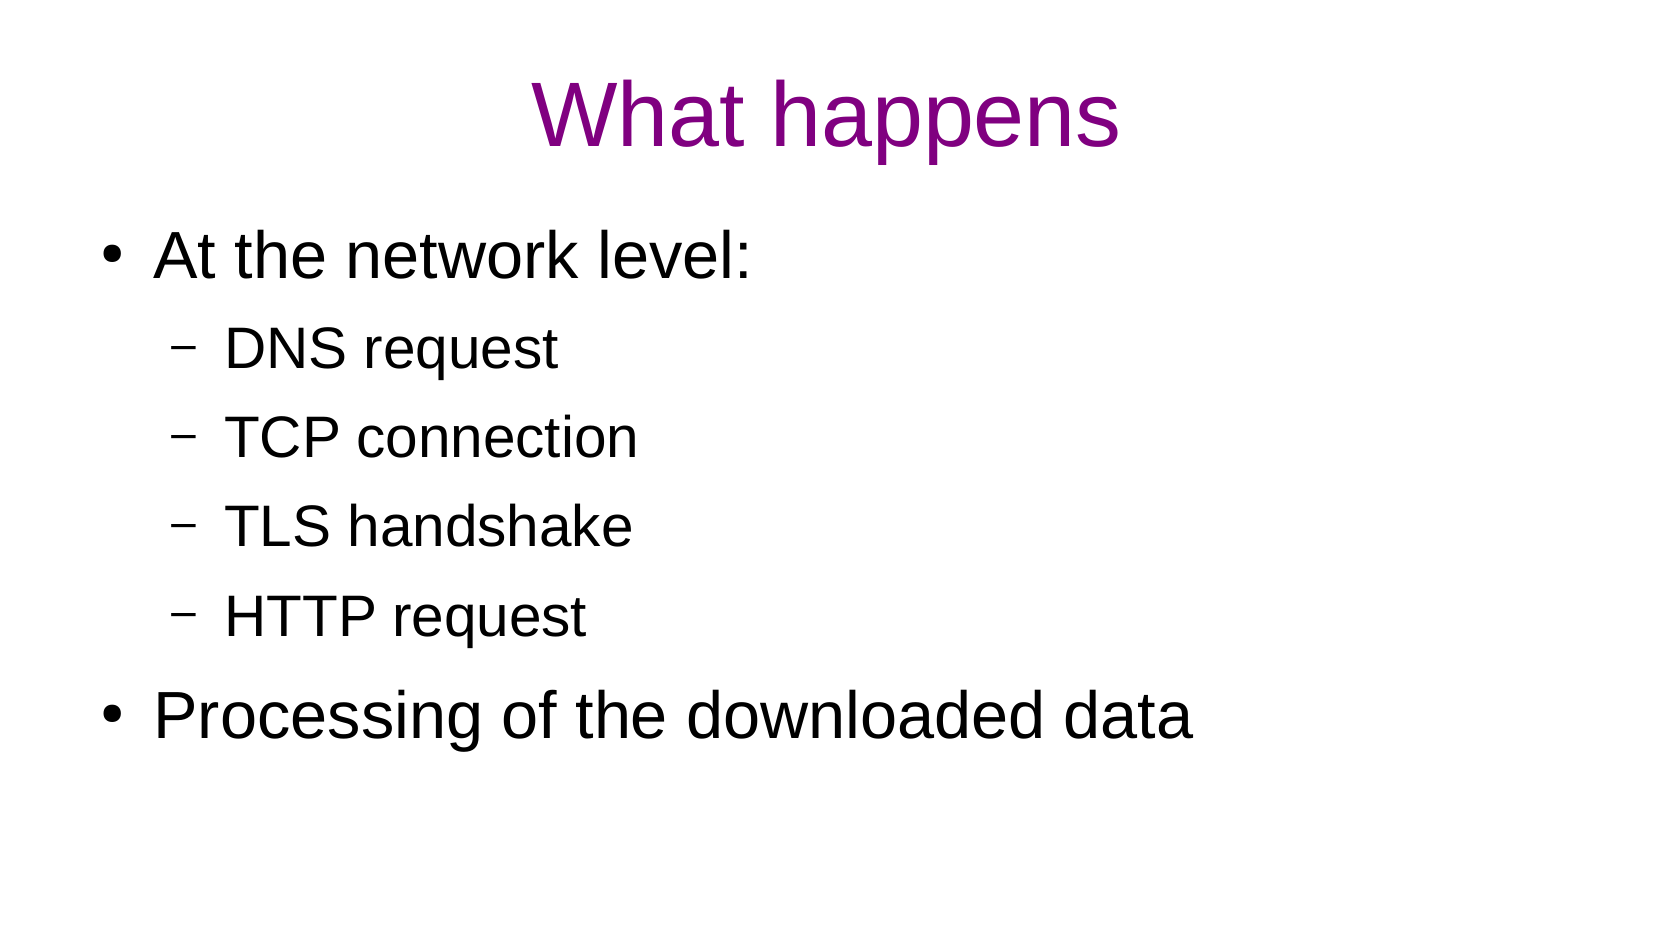

# What happens
At the network level:
DNS request
TCP connection
TLS handshake
HTTP request
Processing of the downloaded data